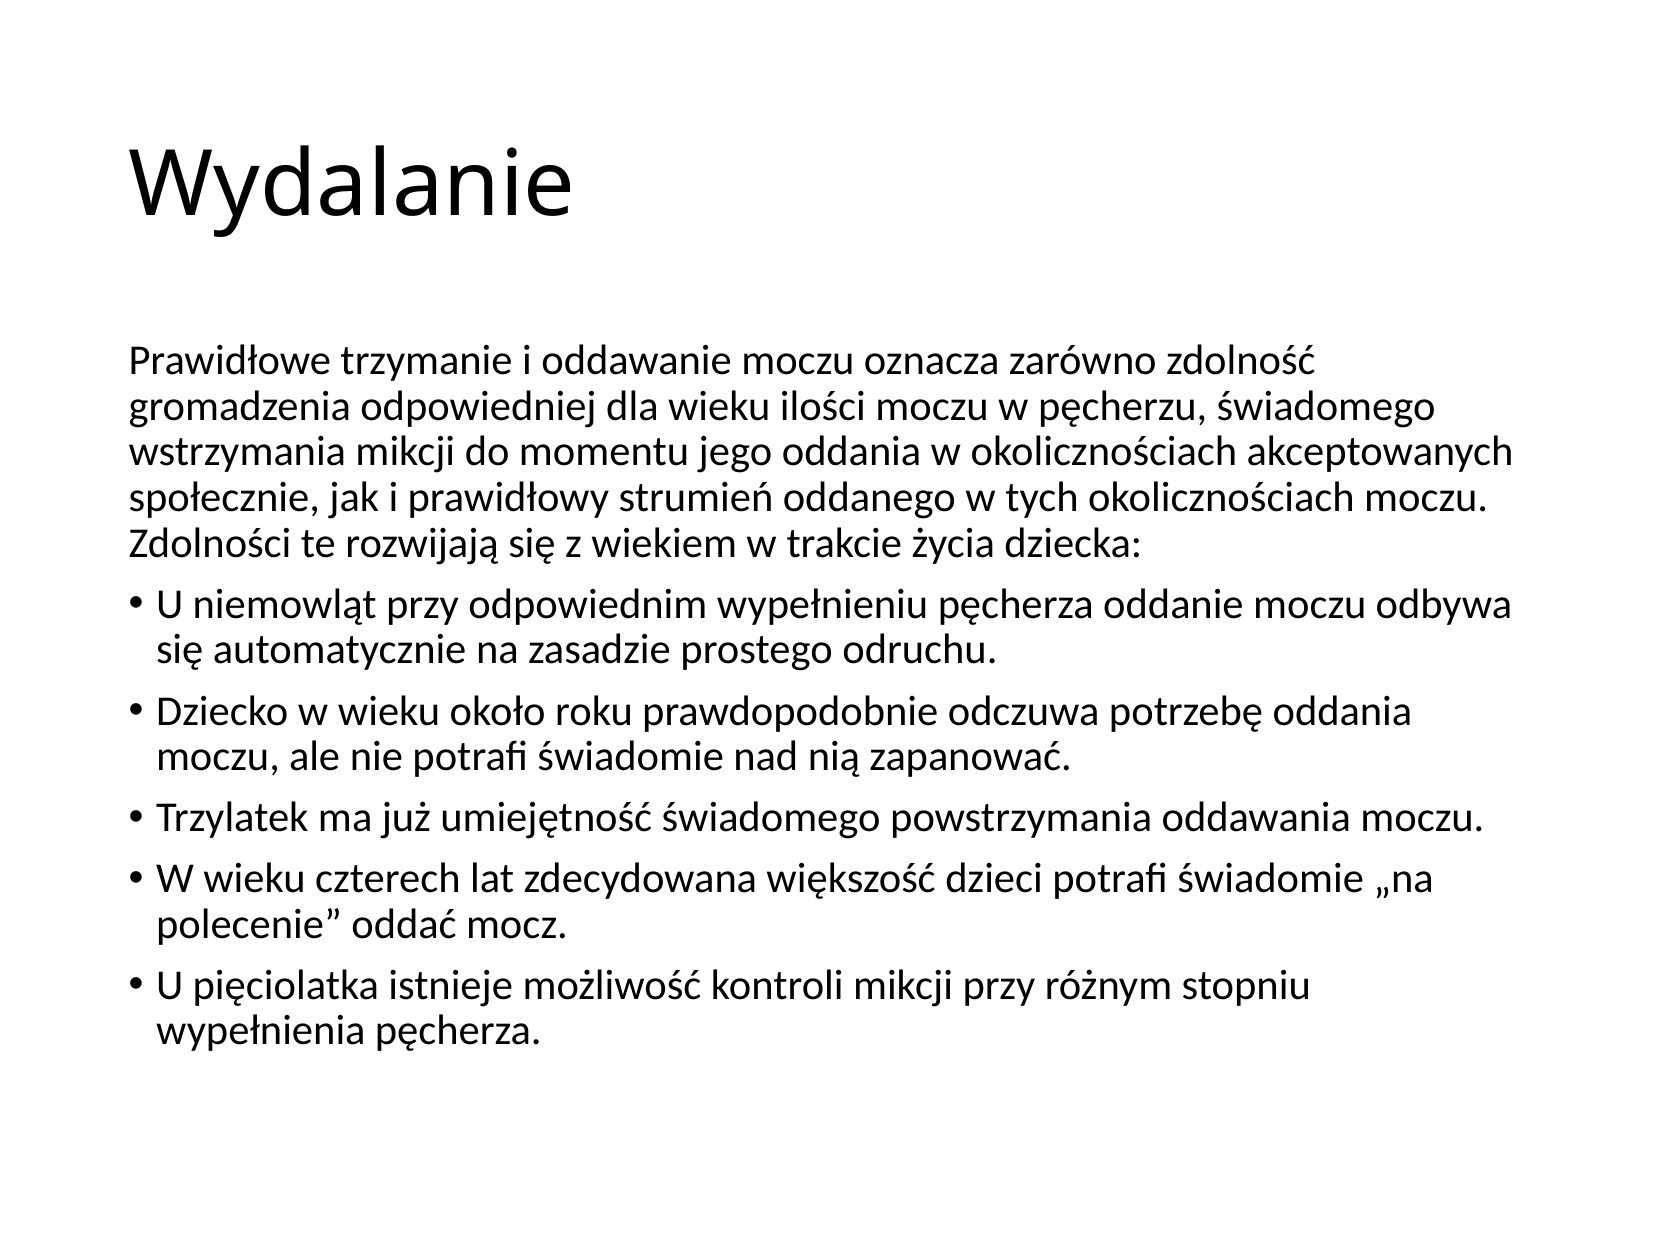

# Wydalanie
Prawidłowe trzymanie i oddawanie moczu oznacza zarówno zdolność gromadzenia odpowiedniej dla wieku ilości moczu w pęcherzu, świadomego wstrzymania mikcji do momentu jego oddania w okolicznościach akceptowanych społecznie, jak i prawidłowy strumień oddanego w tych okolicznościach moczu. Zdolności te rozwijają się z wiekiem w trakcie życia dziecka:
U niemowląt przy odpowiednim wypełnieniu pęcherza oddanie moczu odbywa się automatycznie na zasadzie prostego odruchu.
Dziecko w wieku około roku prawdopodobnie odczuwa potrzebę oddania moczu, ale nie potrafi świadomie nad nią zapanować.
Trzylatek ma już umiejętność świadomego powstrzymania oddawania moczu.
W wieku czterech lat zdecydowana większość dzieci potrafi świadomie „na polecenie” oddać mocz.
U pięciolatka istnieje możliwość kontroli mikcji przy różnym stopniu wypełnienia pęcherza.